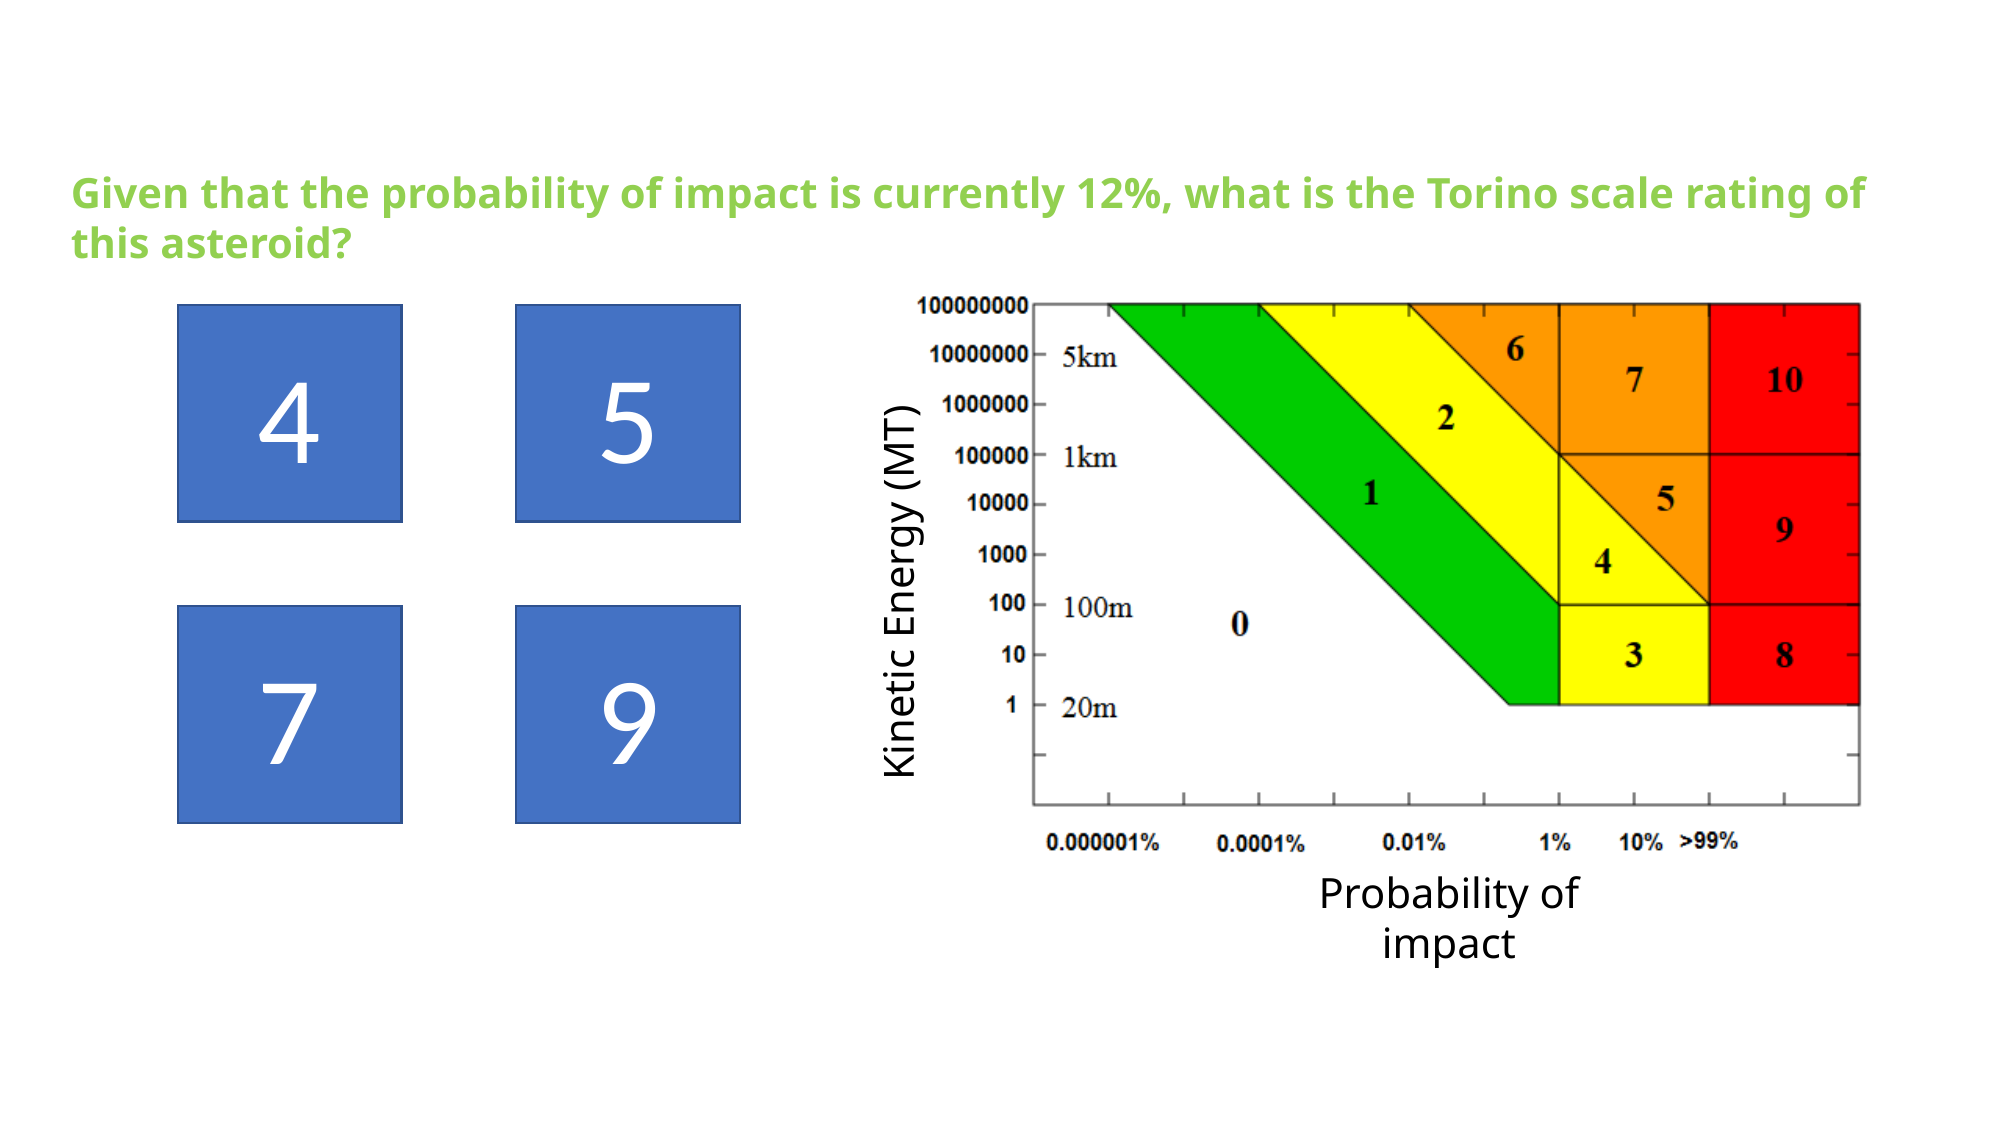

TASK 3
Given that the probability of impact is currently 12%, what is the Torino scale rating of this asteroid?
4
5
Kinetic Energy (MT)
7
9
Probability of impact